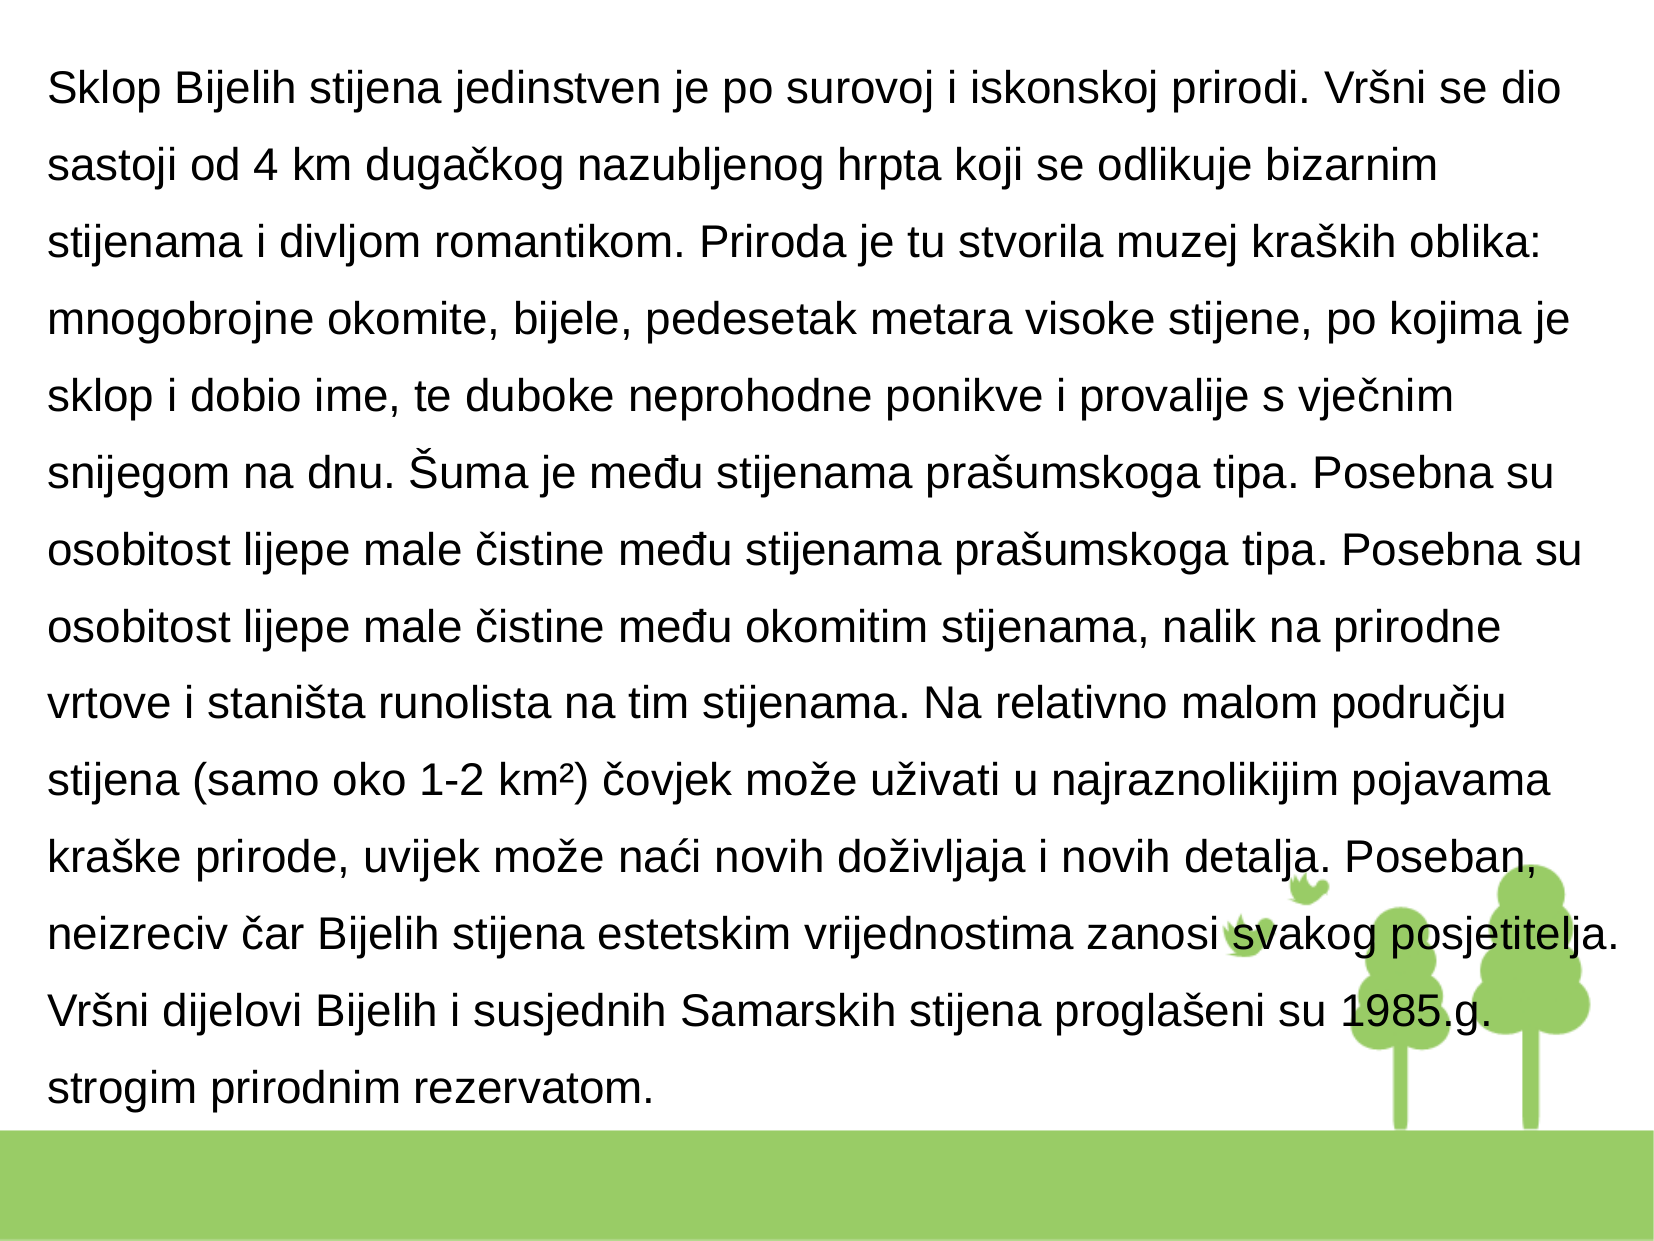

Sklop Bijelih stijena jedinstven je po surovoj i iskonskoj prirodi. Vršni se dio sastoji od 4 km dugačkog nazubljenog hrpta koji se odlikuje bizarnim stijenama i divljom romantikom. Priroda je tu stvorila muzej kraških oblika: mnogobrojne okomite, bijele, pedesetak metara visoke stijene, po kojima je sklop i dobio ime, te duboke neprohodne ponikve i provalije s vječnim snijegom na dnu. Šuma je među stijenama prašumskoga tipa. Posebna su osobitost lijepe male čistine među stijenama prašumskoga tipa. Posebna su osobitost lijepe male čistine među okomitim stijenama, nalik na prirodne vrtove i staništa runolista na tim stijenama. Na relativno malom području stijena (samo oko 1-2 km²) čovjek može uživati u najraznolikijim pojavama kraške prirode, uvijek može naći novih doživljaja i novih detalja. Poseban, neizreciv čar Bijelih stijena estetskim vrijednostima zanosi svakog posjetitelja. Vršni dijelovi Bijelih i susjednih Samarskih stijena proglašeni su 1985.g. strogim prirodnim rezervatom.
#